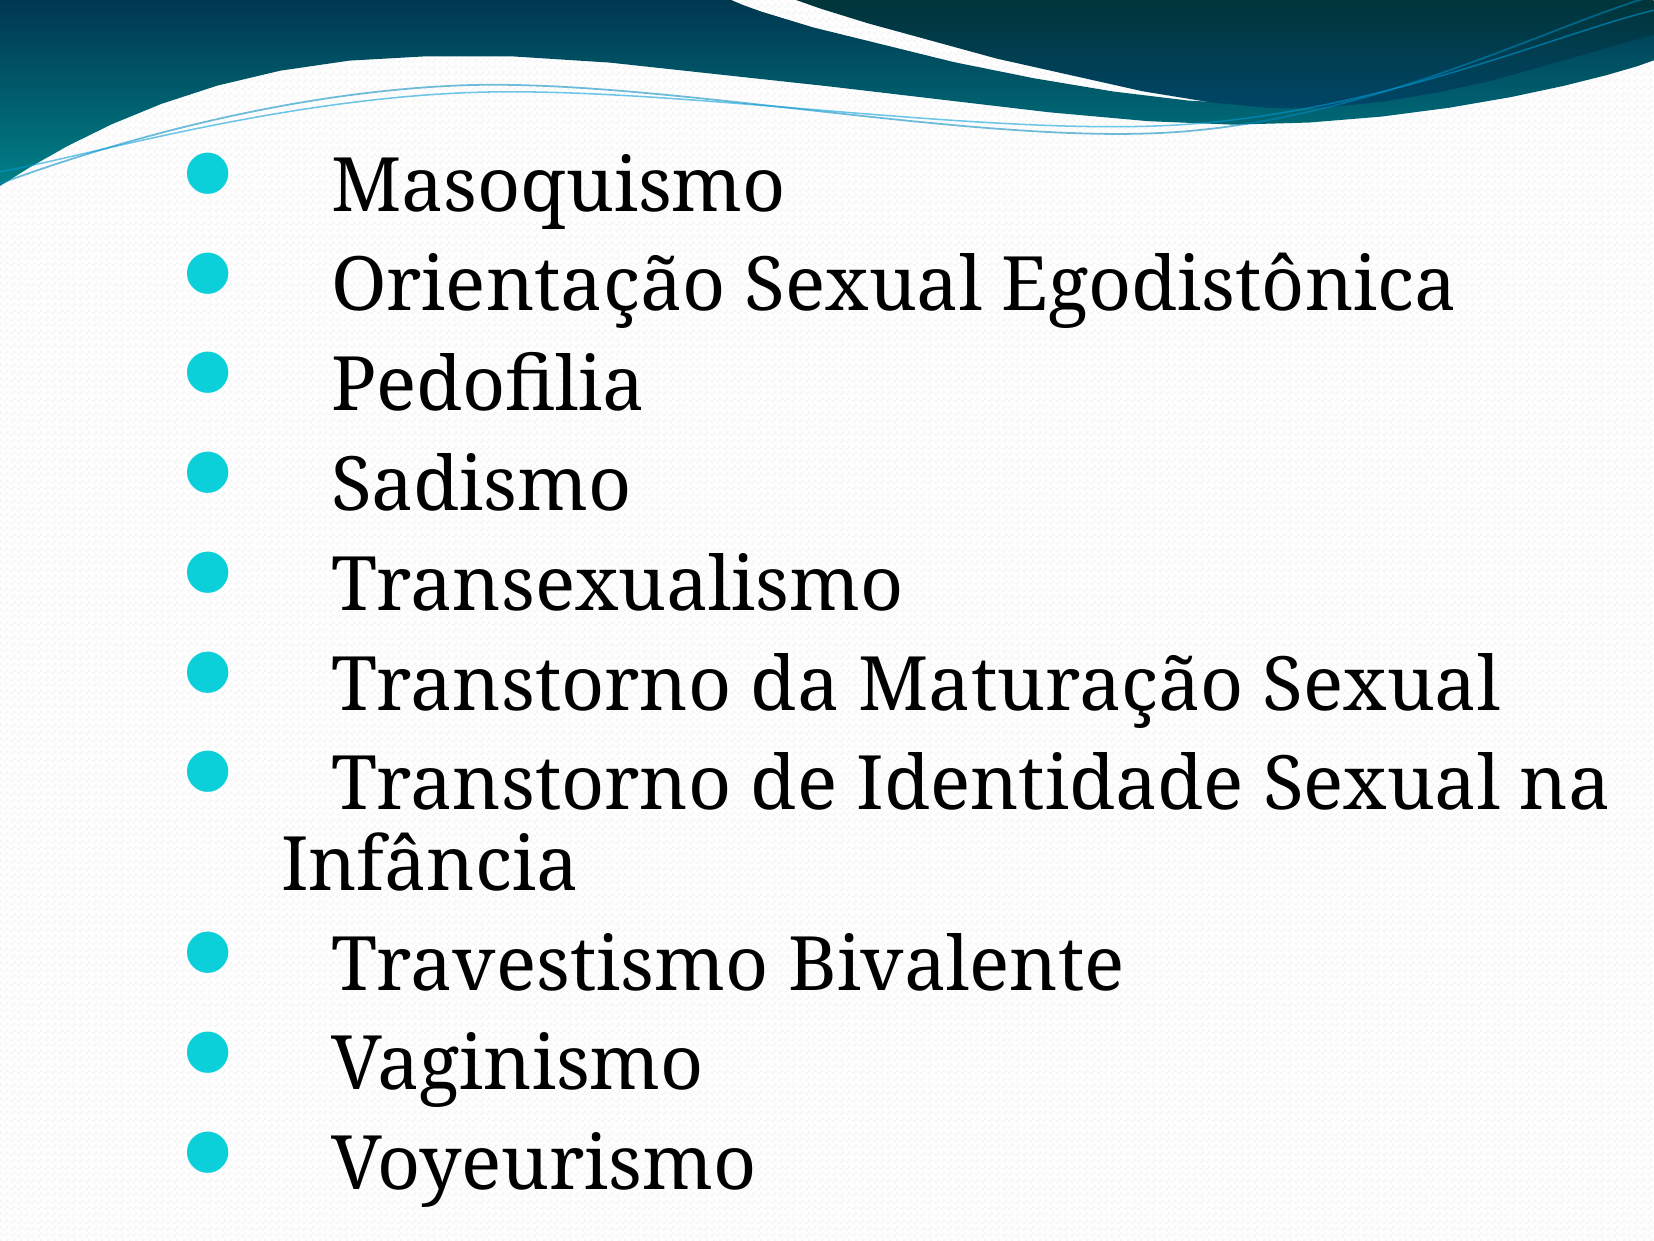

# Masoquismo
 Orientação Sexual Egodistônica
 Pedofilia
 Sadismo
 Transexualismo
 Transtorno da Maturação Sexual
 Transtorno de Identidade Sexual na Infância
 Travestismo Bivalente
 Vaginismo
 Voyeurismo